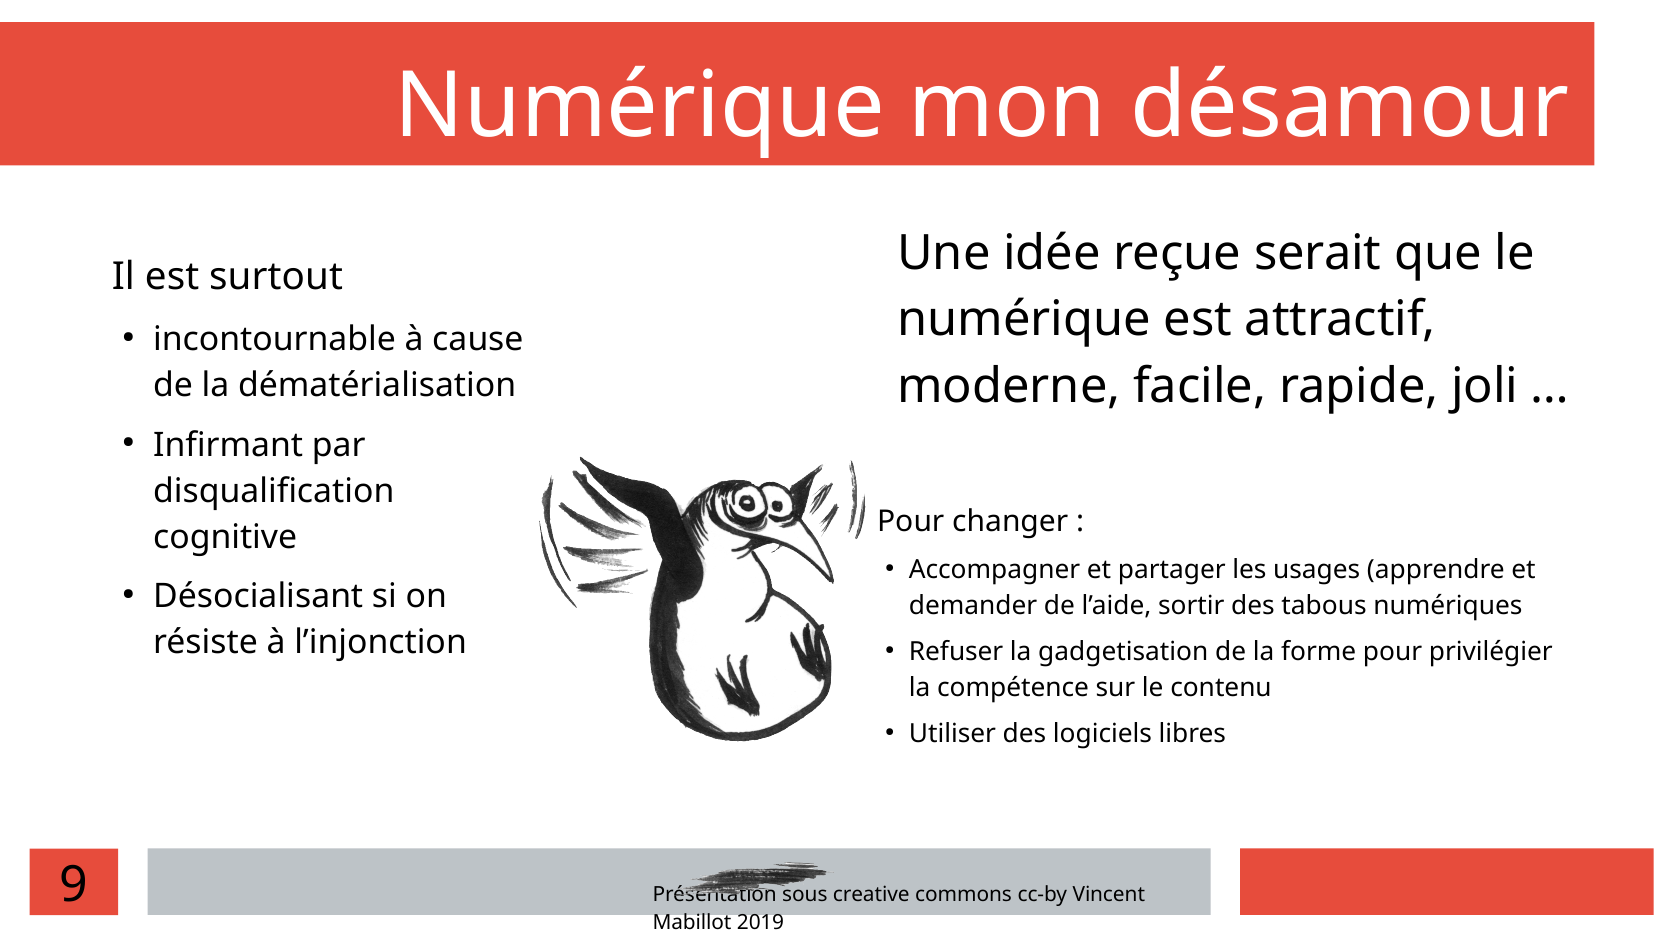

Numérique mon désamour
Une idée reçue serait que le numérique est attractif, moderne, facile, rapide, joli …
# Il est surtout
incontournable à cause de la dématérialisation
Infirmant par disqualification cognitive
Désocialisant si on résiste à l’injonction
Pour changer :
Accompagner et partager les usages (apprendre et demander de l’aide, sortir des tabous numériques
Refuser la gadgetisation de la forme pour privilégier la compétence sur le contenu
Utiliser des logiciels libres